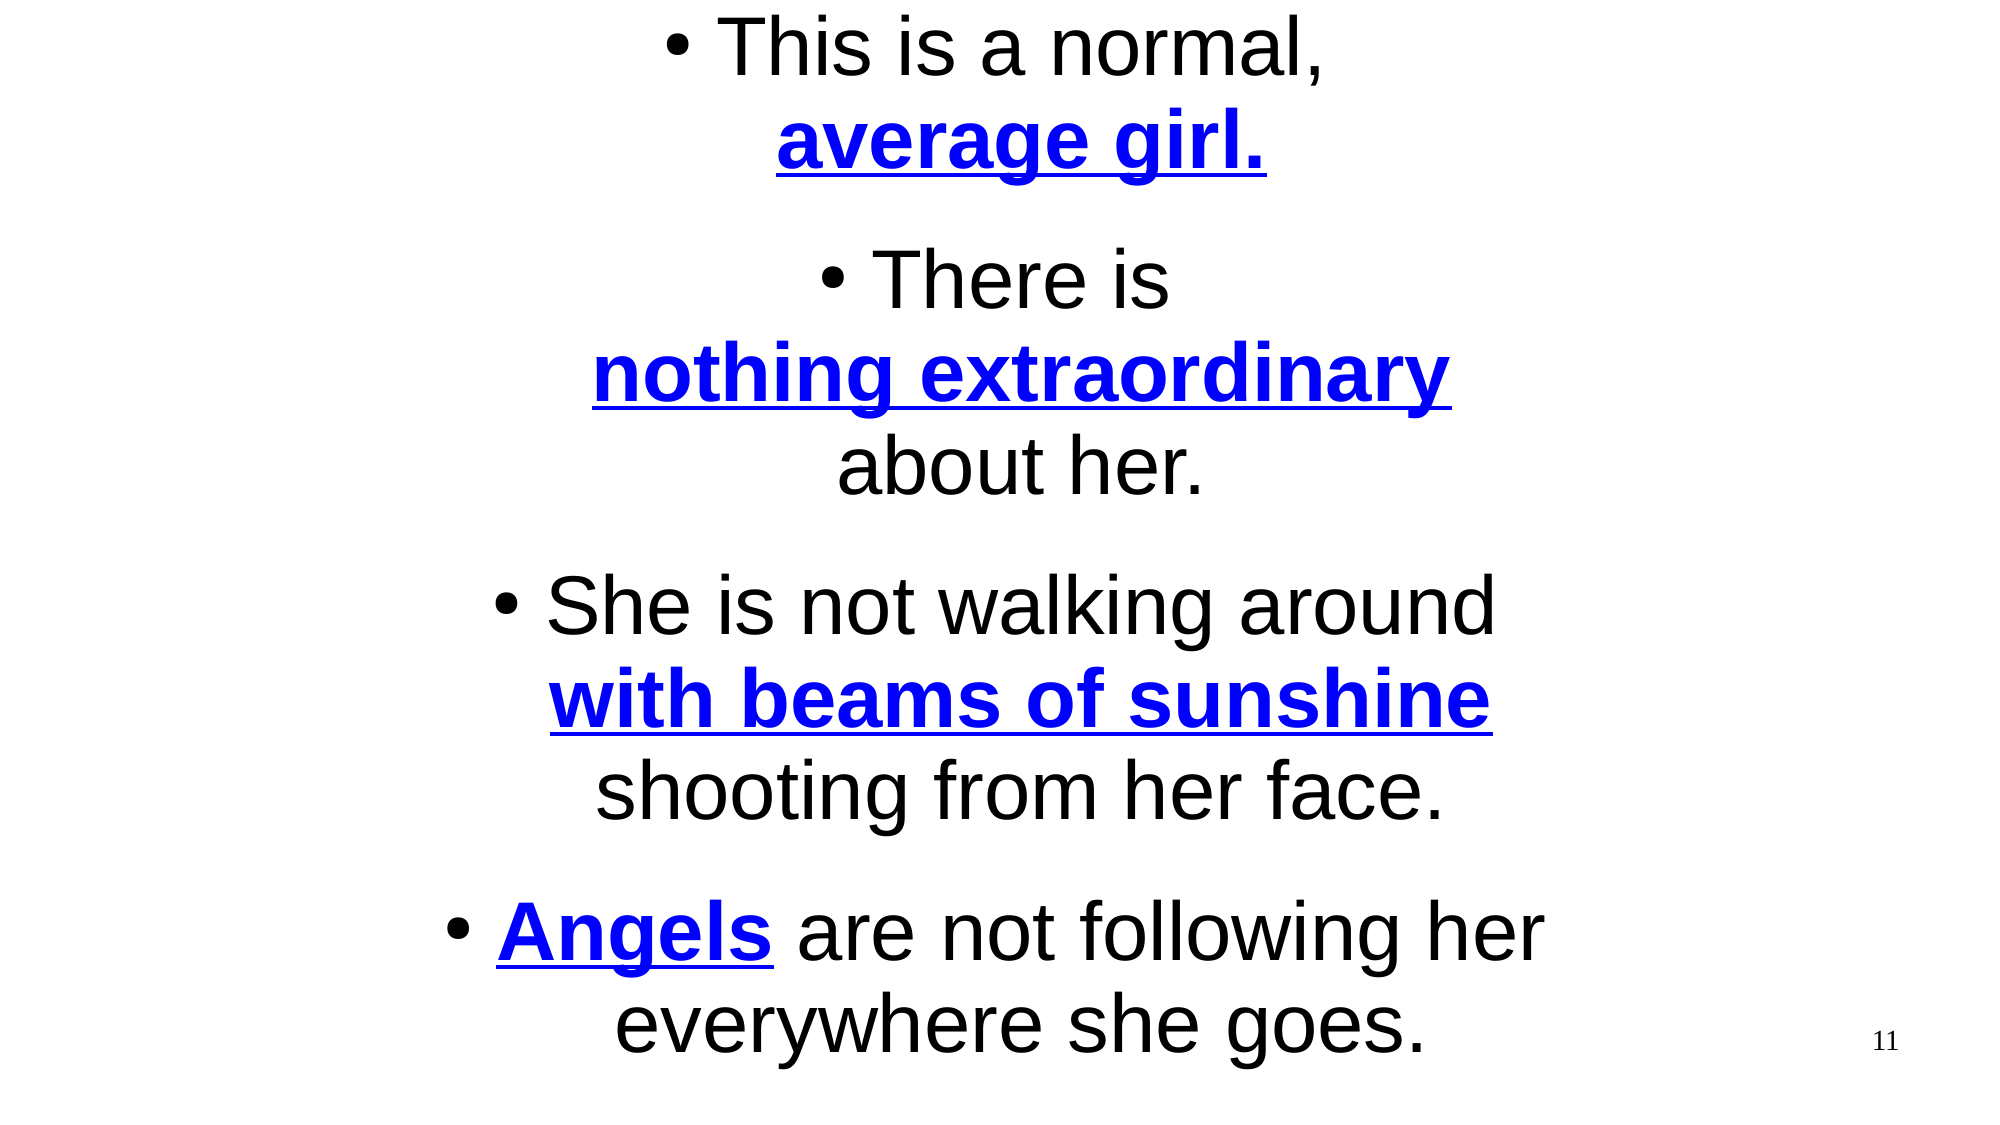

# This is a normal, average girl.
There is
nothing extraordinary
about her.
She is not walking around
with beams of sunshine
shooting from her face.
Angels are not following her
everywhere she goes.
11